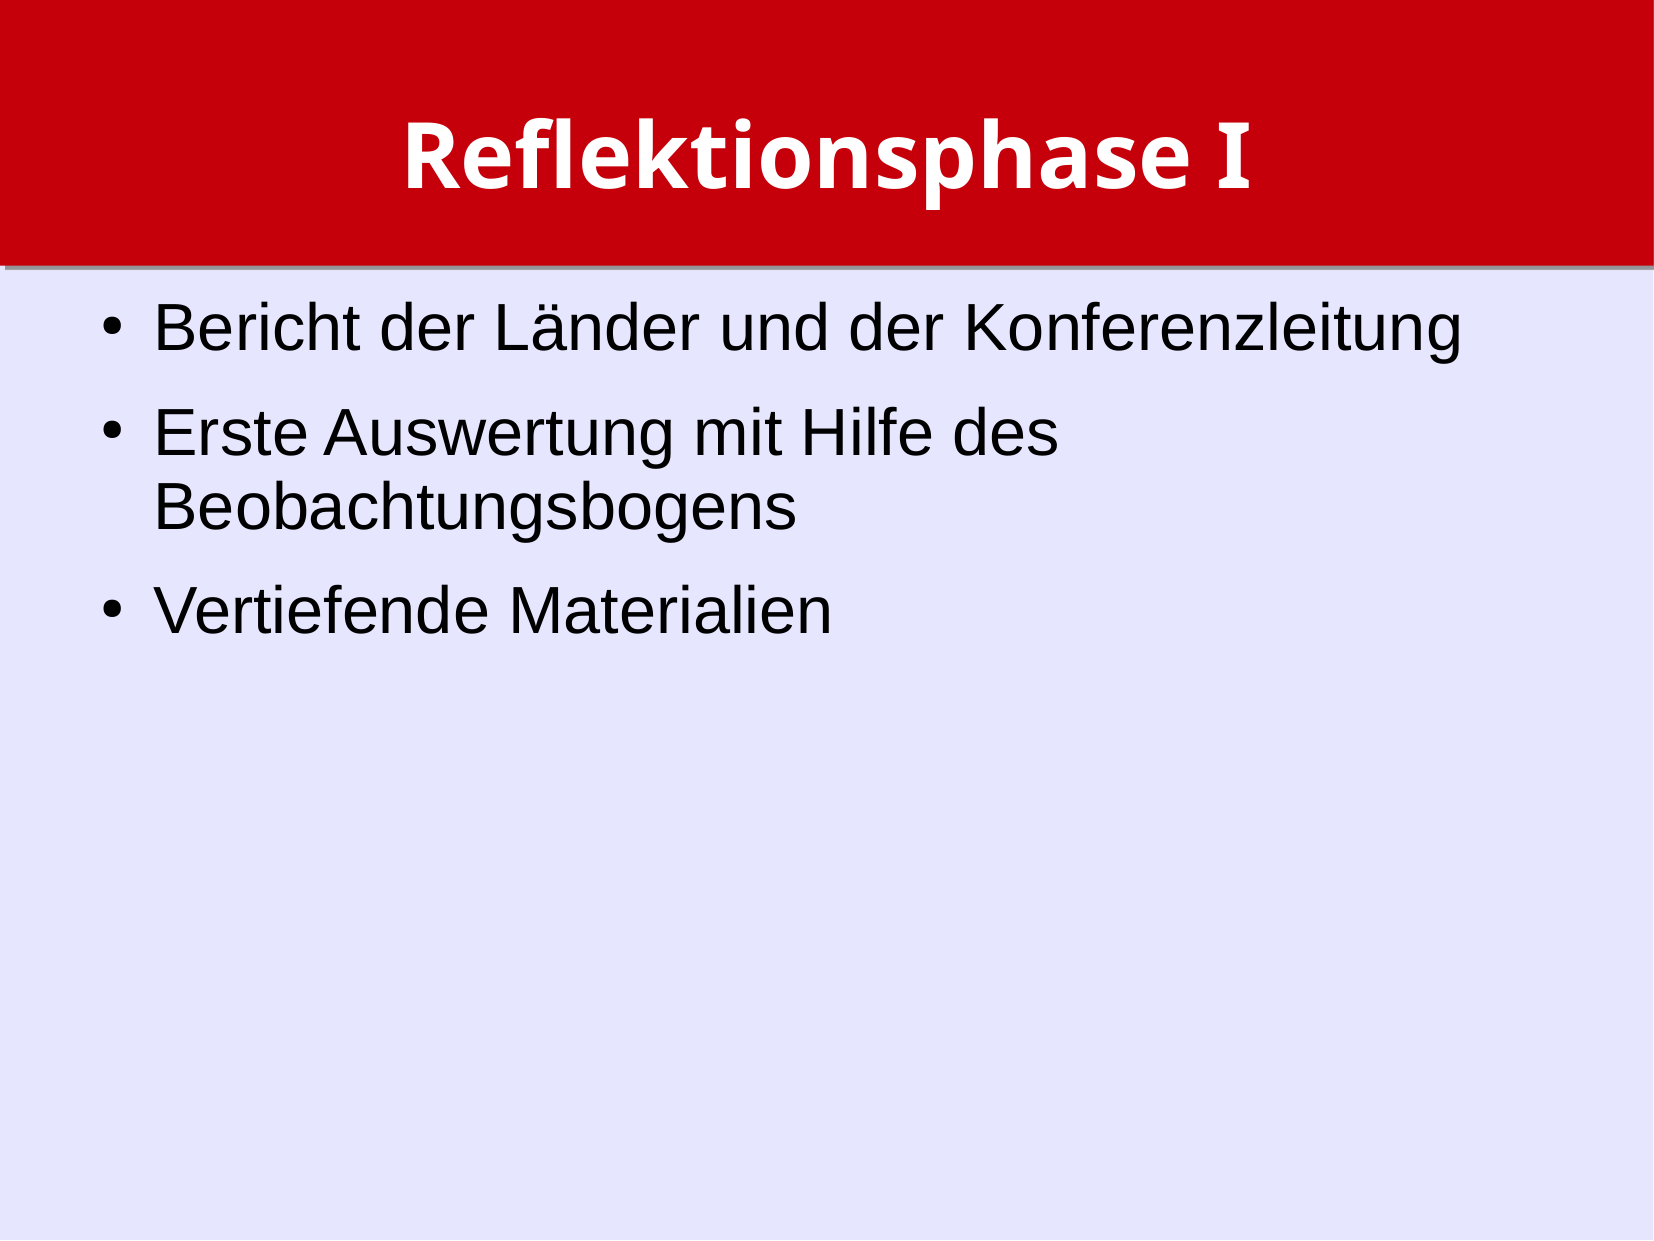

# Reflektionsphase I
Bericht der Länder und der Konferenzleitung
Erste Auswertung mit Hilfe des Beobachtungsbogens
Vertiefende Materialien